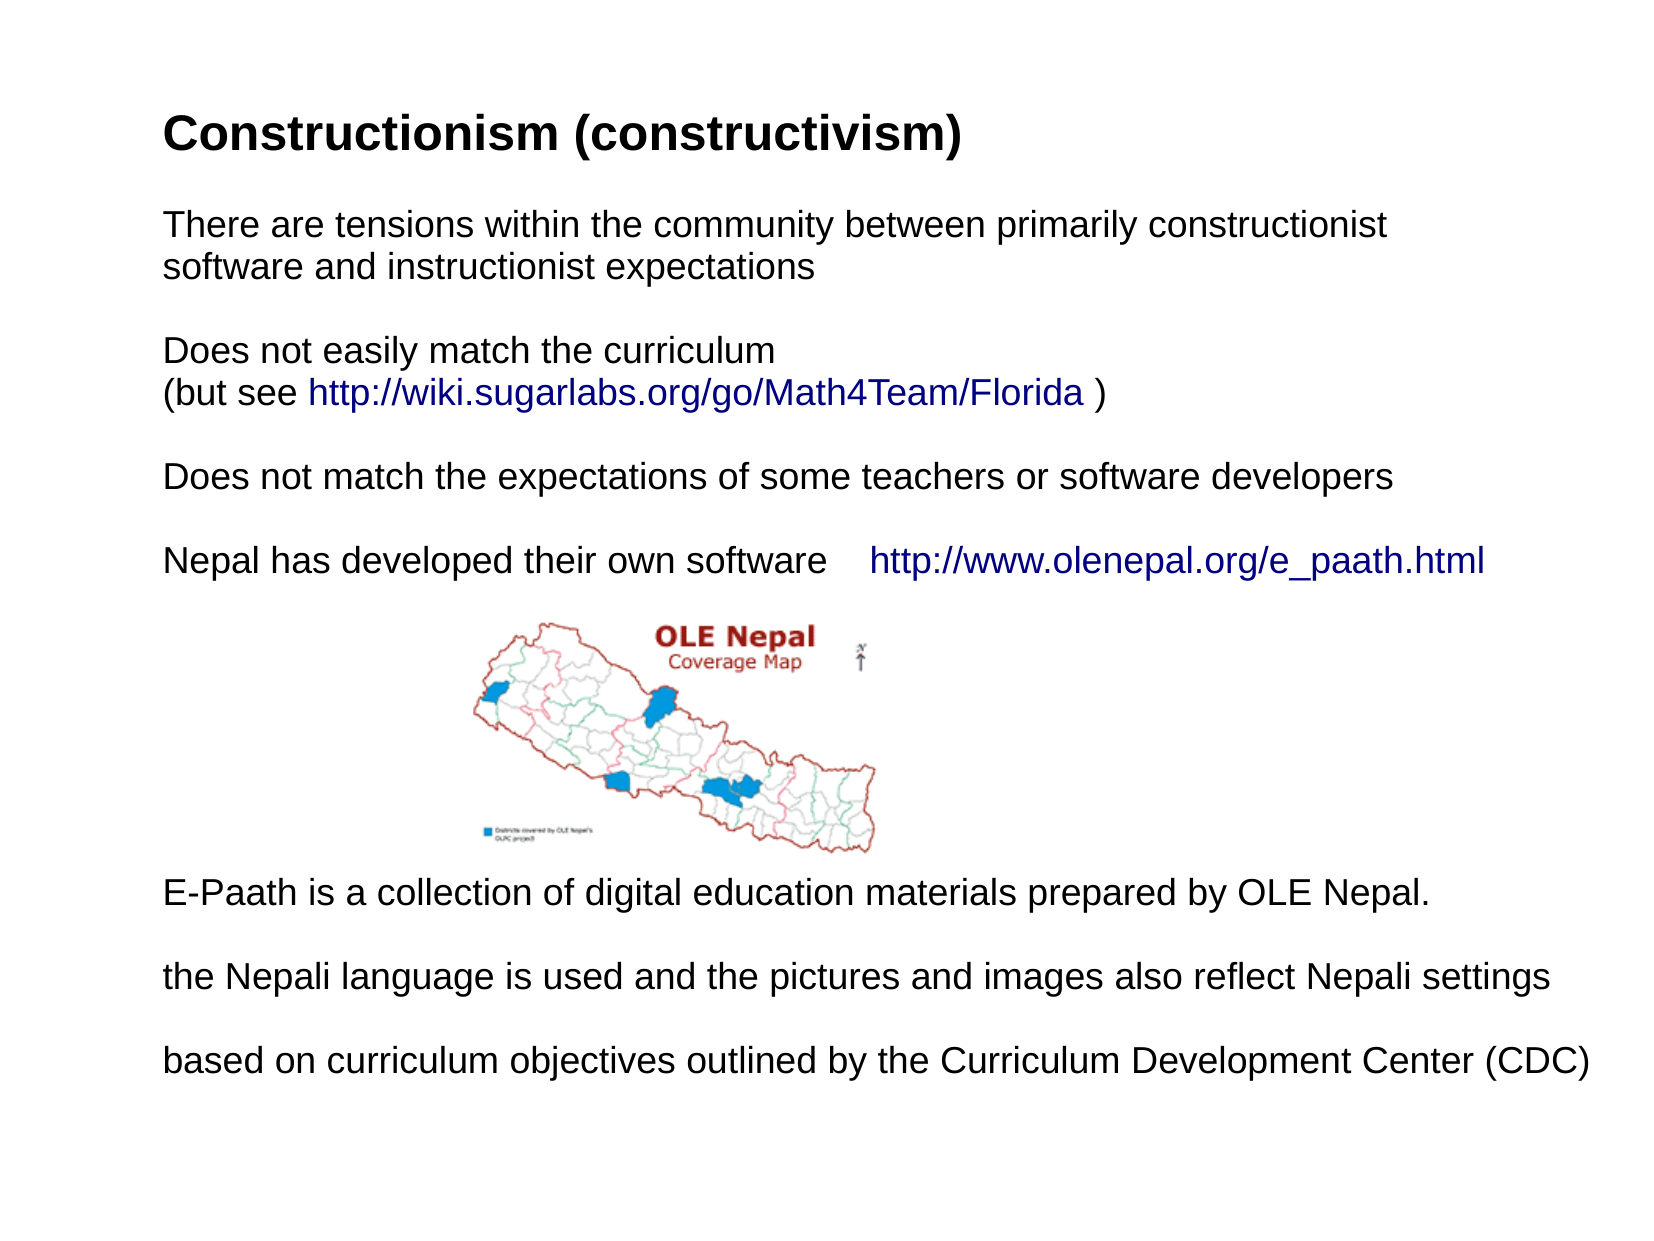

Constructionism (constructivism)
There are tensions within the community between primarily constructionist software and instructionist expectations
Does not easily match the curriculum
(but see http://wiki.sugarlabs.org/go/Math4Team/Florida )
Does not match the expectations of some teachers or software developers
Nepal has developed their own software http://www.olenepal.org/e_paath.html
E-Paath is a collection of digital education materials prepared by OLE Nepal.
the Nepali language is used and the pictures and images also reflect Nepali settings
based on curriculum objectives outlined by the Curriculum Development Center (CDC)